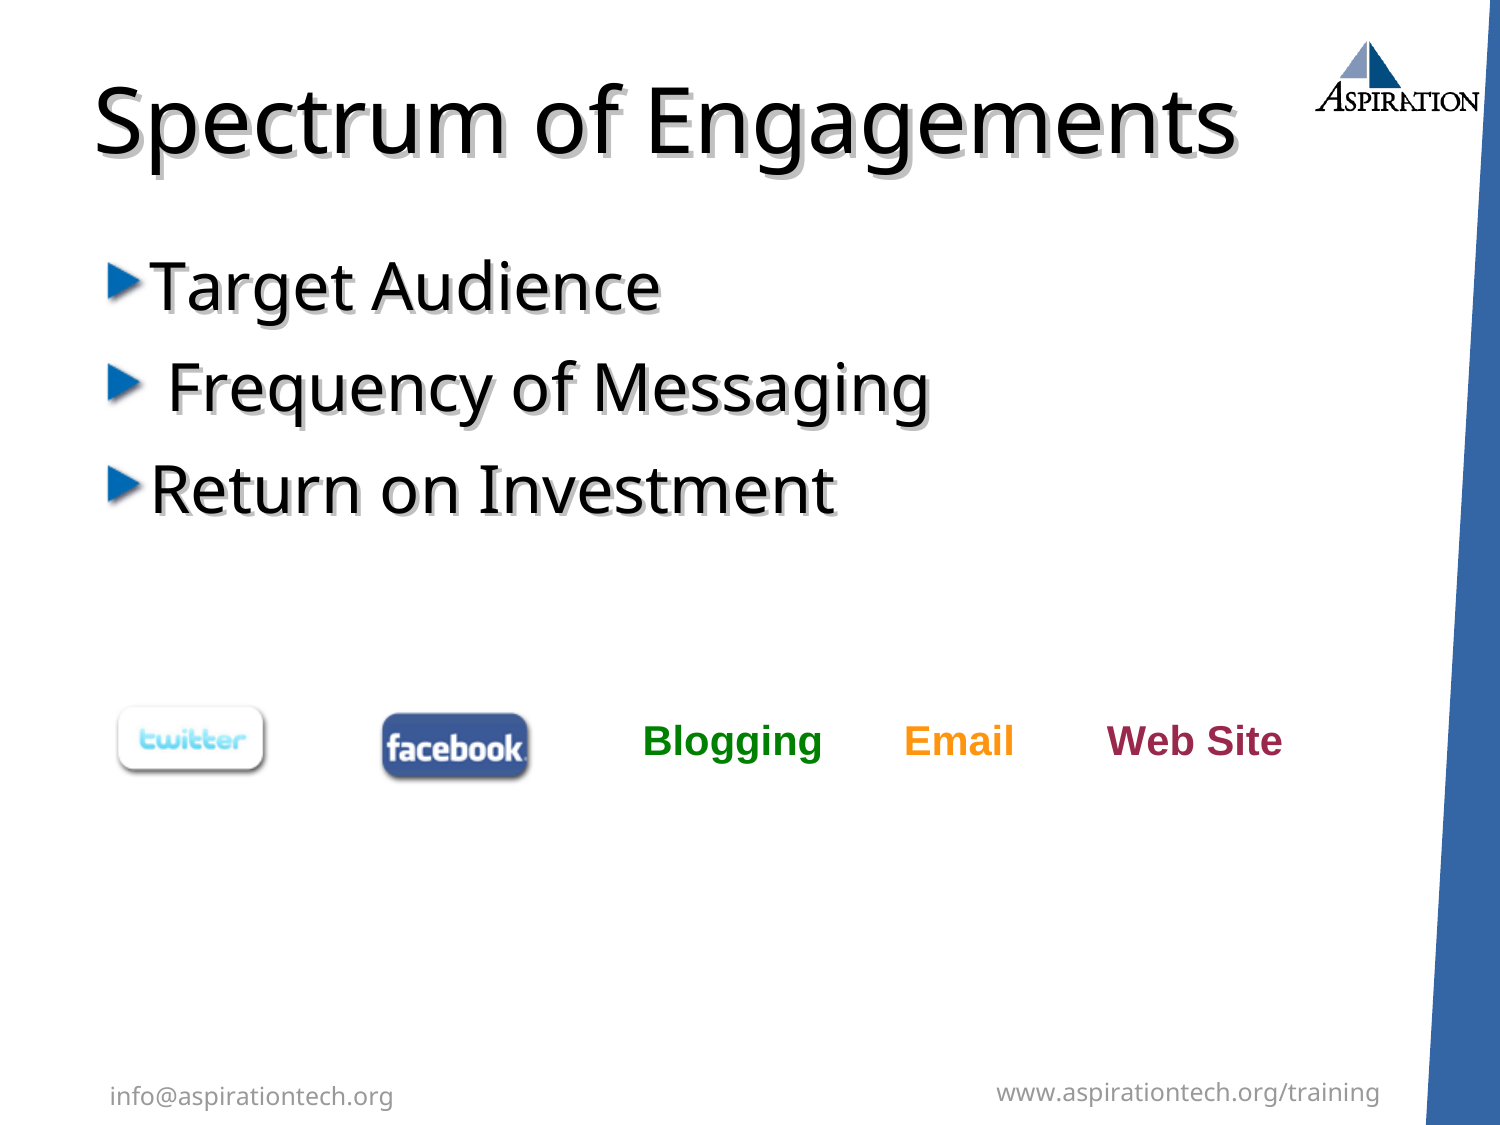

# Spectrum of Engagements
Target Audience
 Frequency of Messaging
Return on Investment
 Blogging Email Web Site